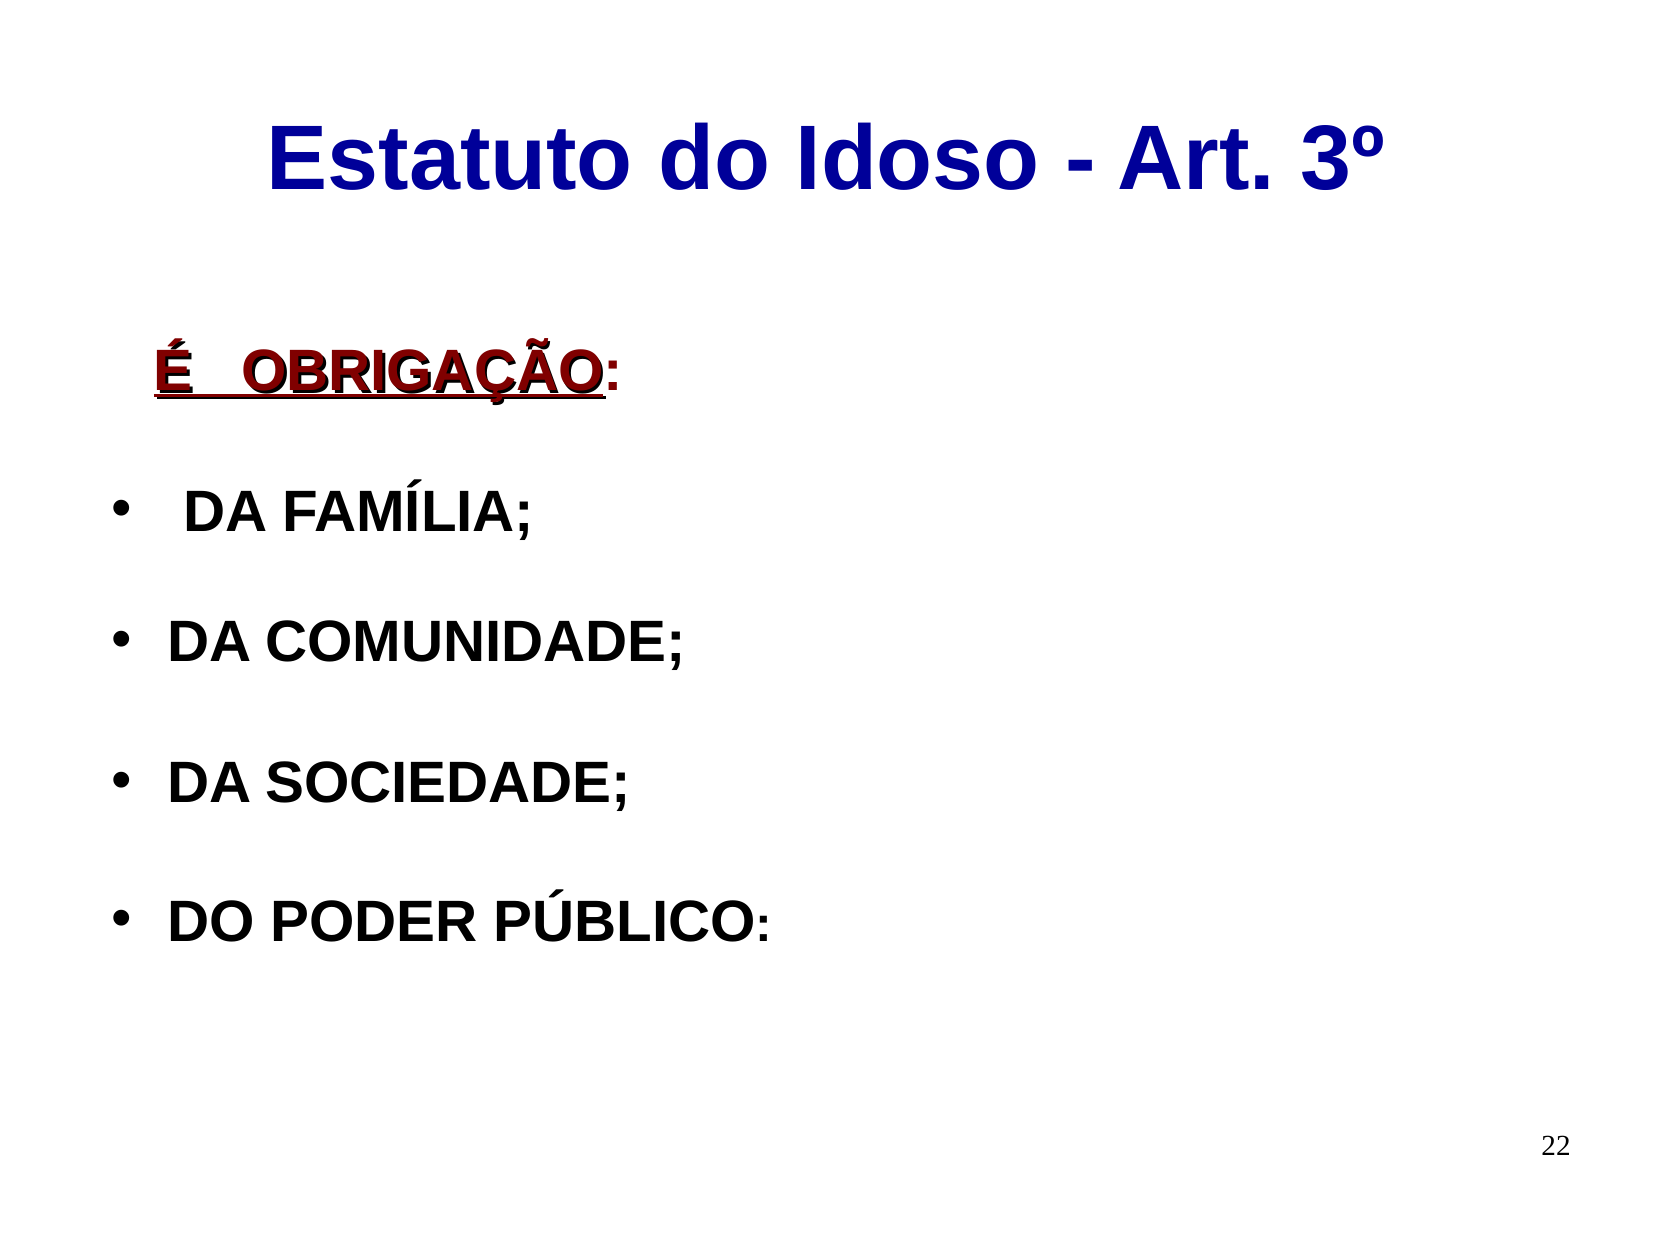

# Estatuto do Idoso - Art. 3º
 É OBRIGAÇÃO:
 DA FAMÍLIA;
DA COMUNIDADE;
DA SOCIEDADE;
DO PODER PÚBLICO:
22